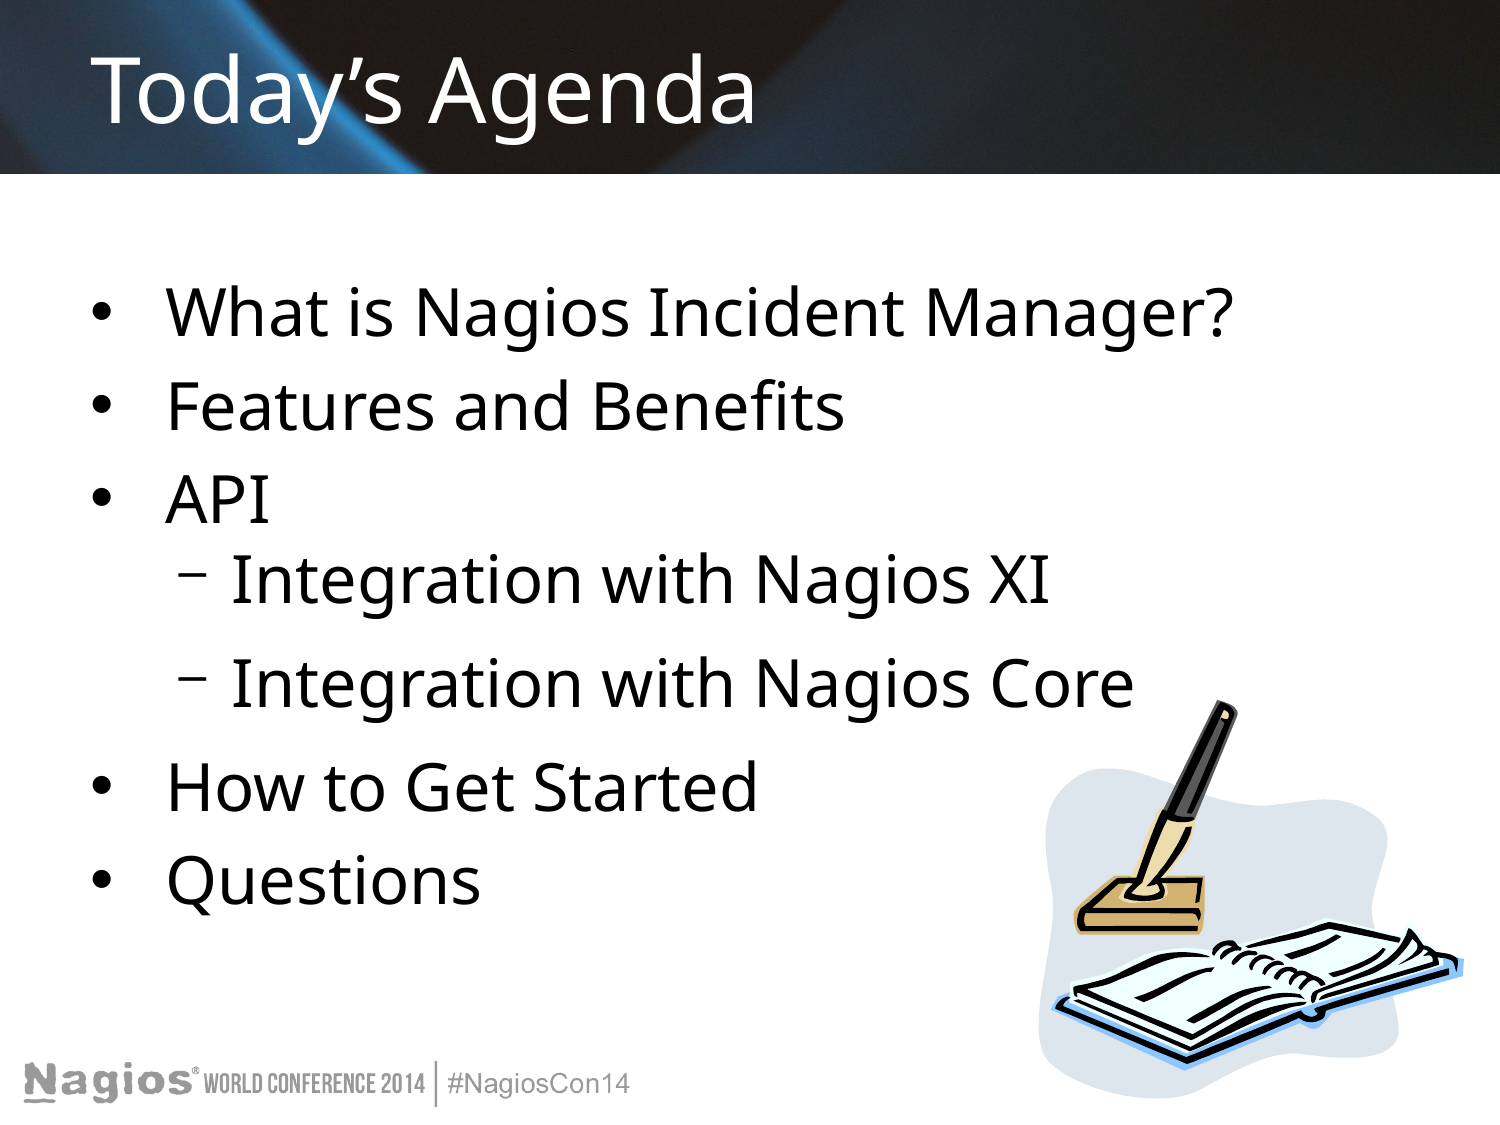

# Today’s Agenda
What is Nagios Incident Manager?
Features and Benefits
API
Integration with Nagios XI
Integration with Nagios Core
How to Get Started
Questions